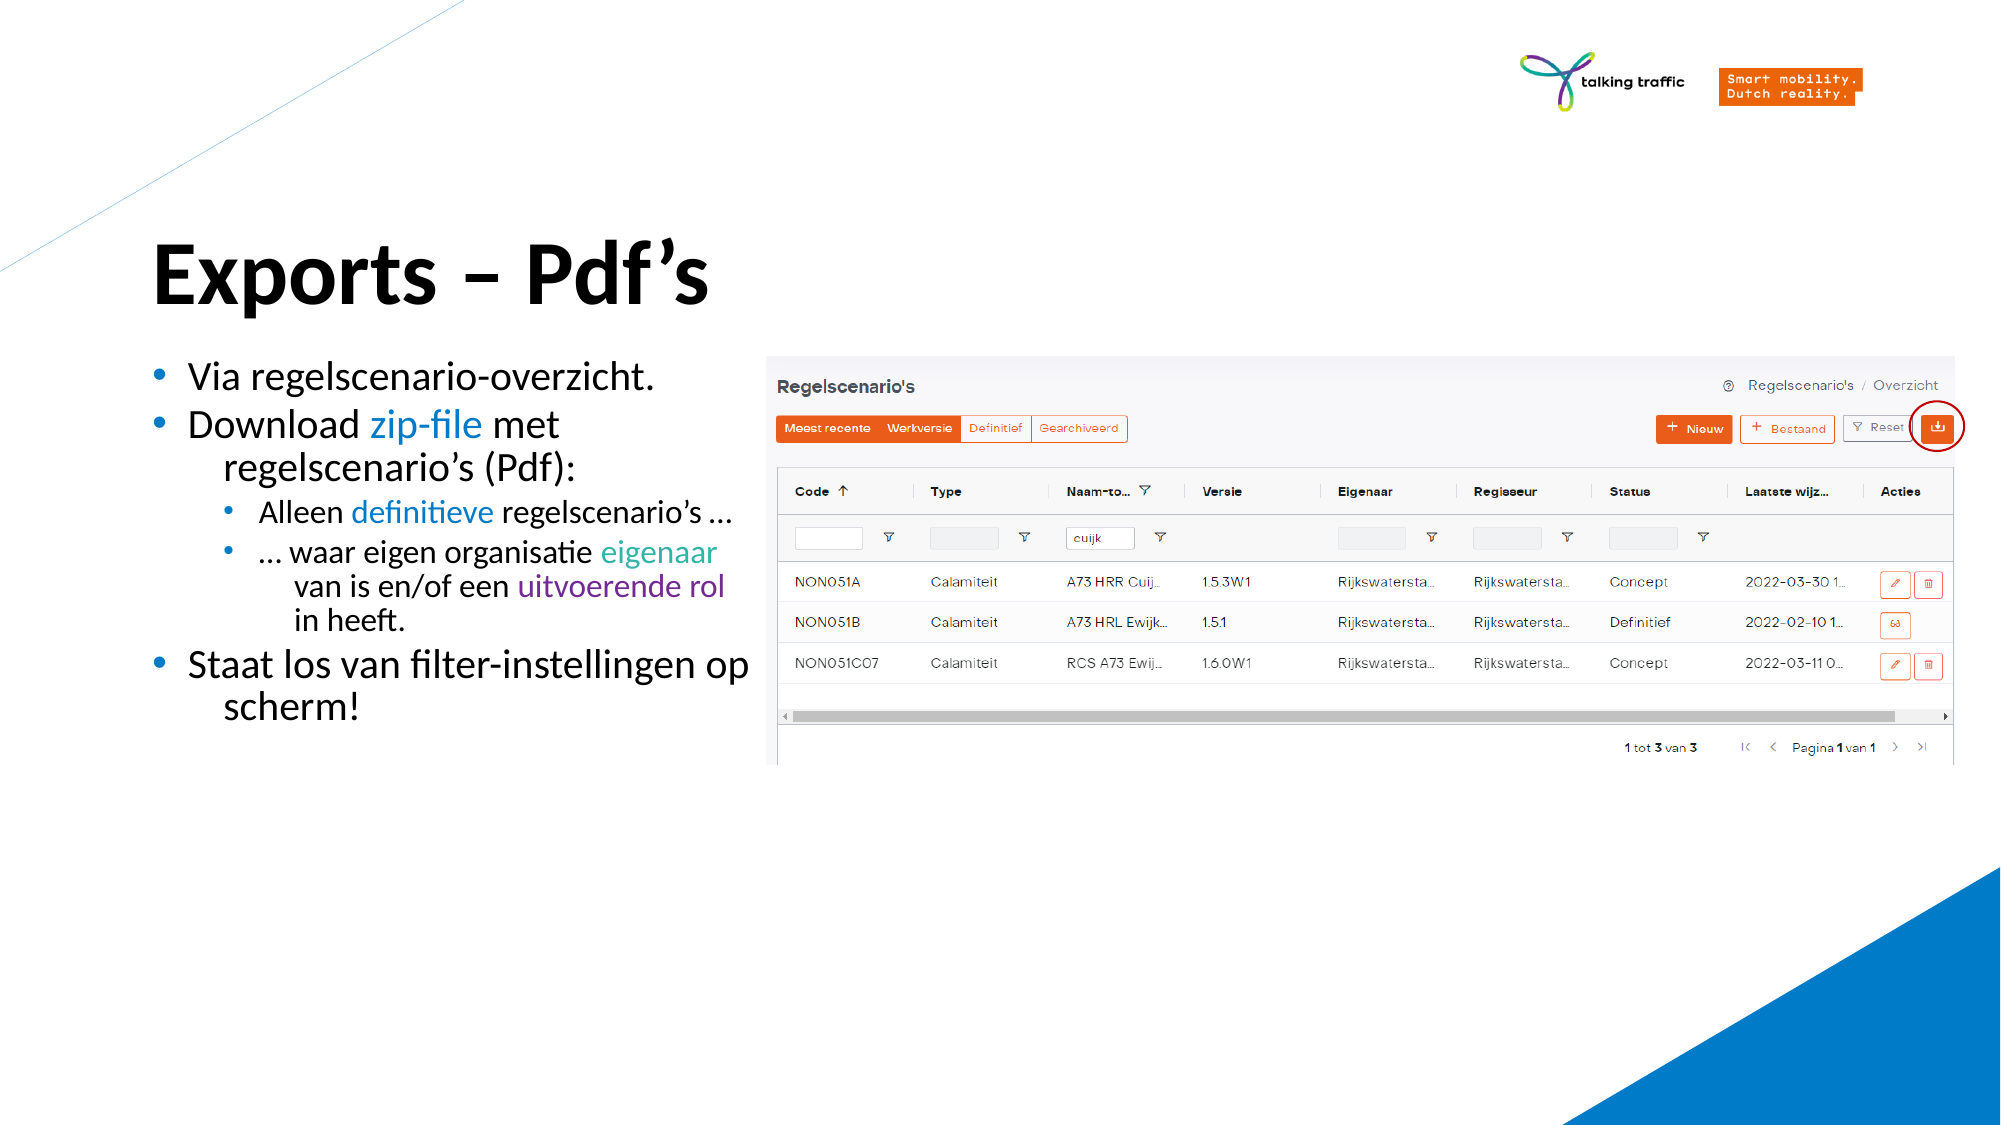

Exports – Pdf’s
# Via regelscenario-overzicht.
Download zip-file met regelscenario’s (Pdf):
Alleen definitieve regelscenario’s …
… waar eigen organisatie eigenaar van is en/of een uitvoerende rol in heeft.
Staat los van filter-instellingen op scherm!